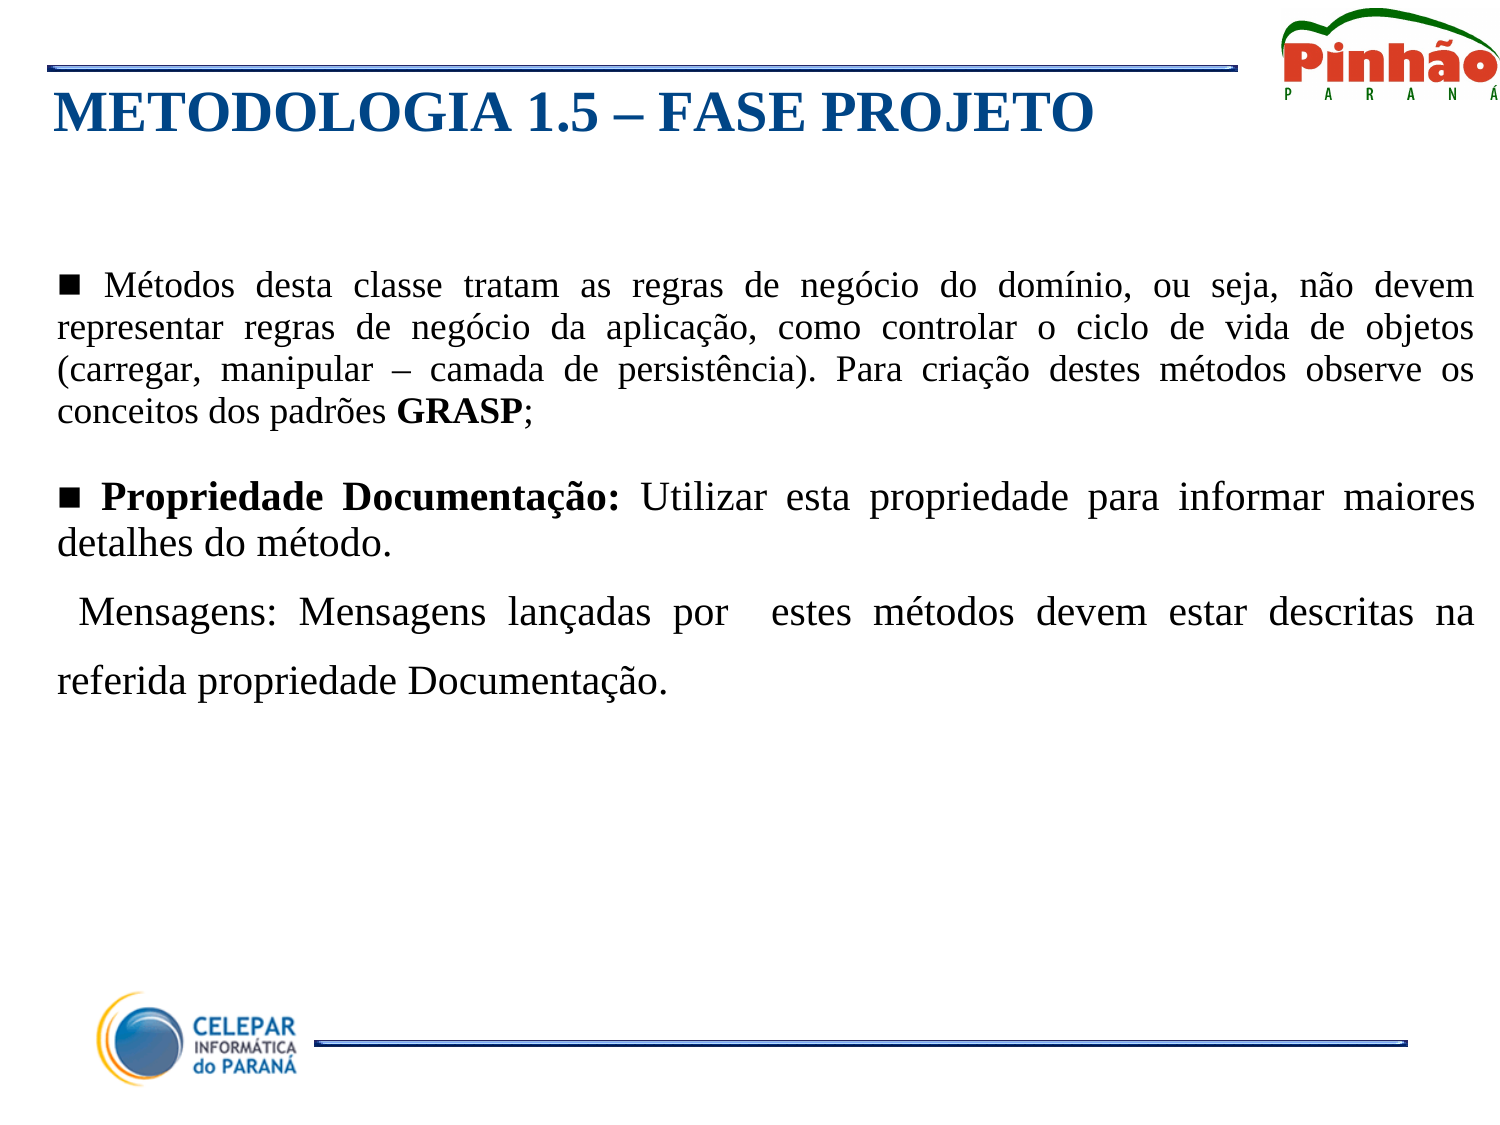

METODOLOGIA 1.5 – FASE PROJETO
■ Métodos desta classe tratam as regras de negócio do domínio, ou seja, não devem representar regras de negócio da aplicação, como controlar o ciclo de vida de objetos (carregar, manipular – camada de persistência). Para criação destes métodos observe os conceitos dos padrões GRASP;
■ Propriedade Documentação: Utilizar esta propriedade para informar maiores detalhes do método.
 Mensagens: Mensagens lançadas por estes métodos devem estar descritas na referida propriedade Documentação.